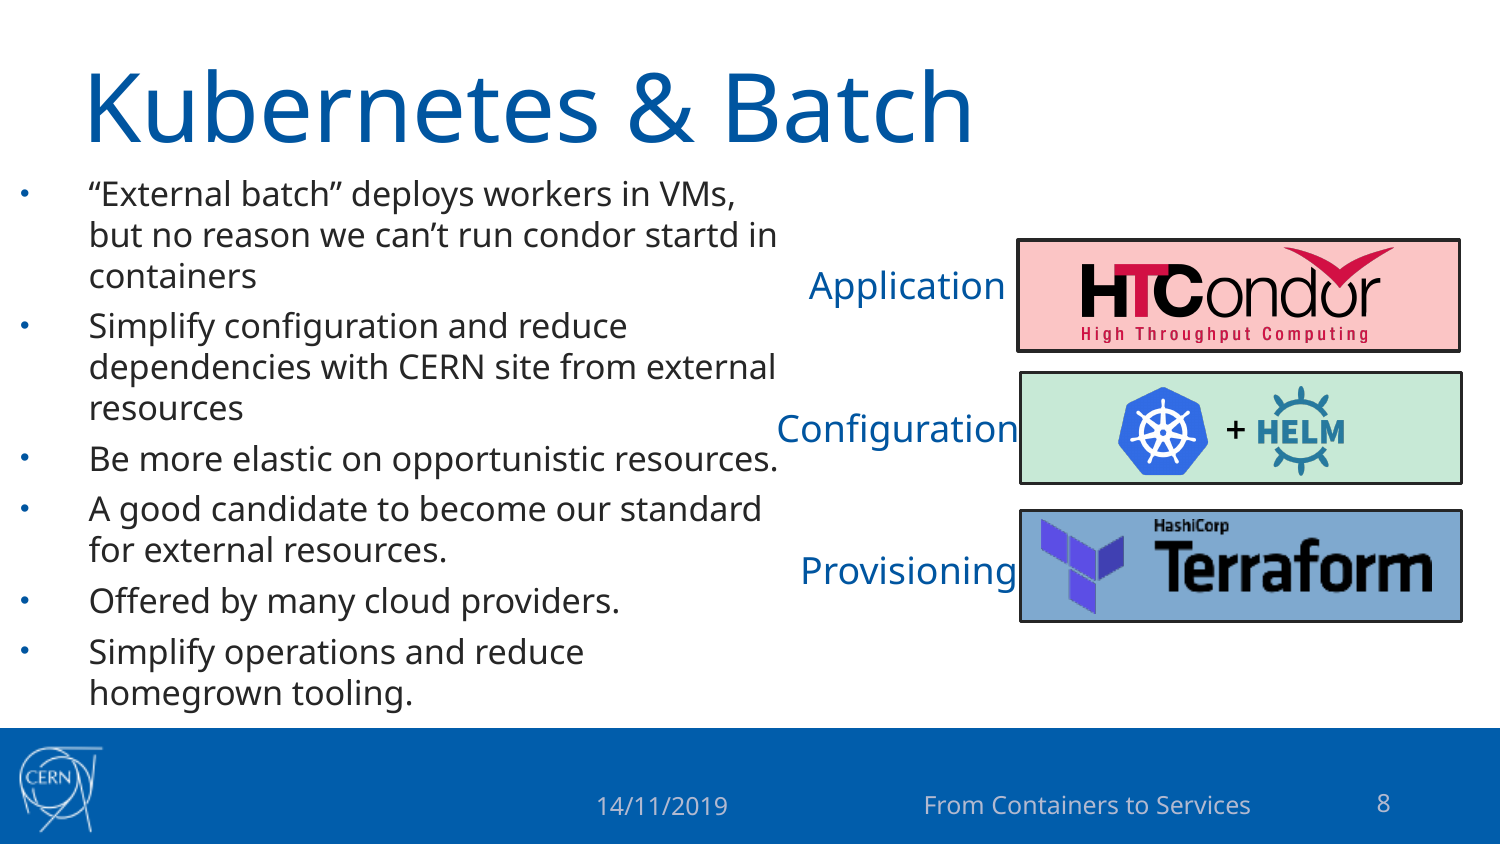

# Kubernetes & Batch
“External batch” deploys workers in VMs, but no reason we can’t run condor startd in containers
Simplify configuration and reduce dependencies with CERN site from external resources
Be more elastic on opportunistic resources.
A good candidate to become our standard for external resources.
Offered by many cloud providers.
Simplify operations and reduce homegrown tooling.
Application
Configuration
Provisioning
From Containers to Services
14/11/2019